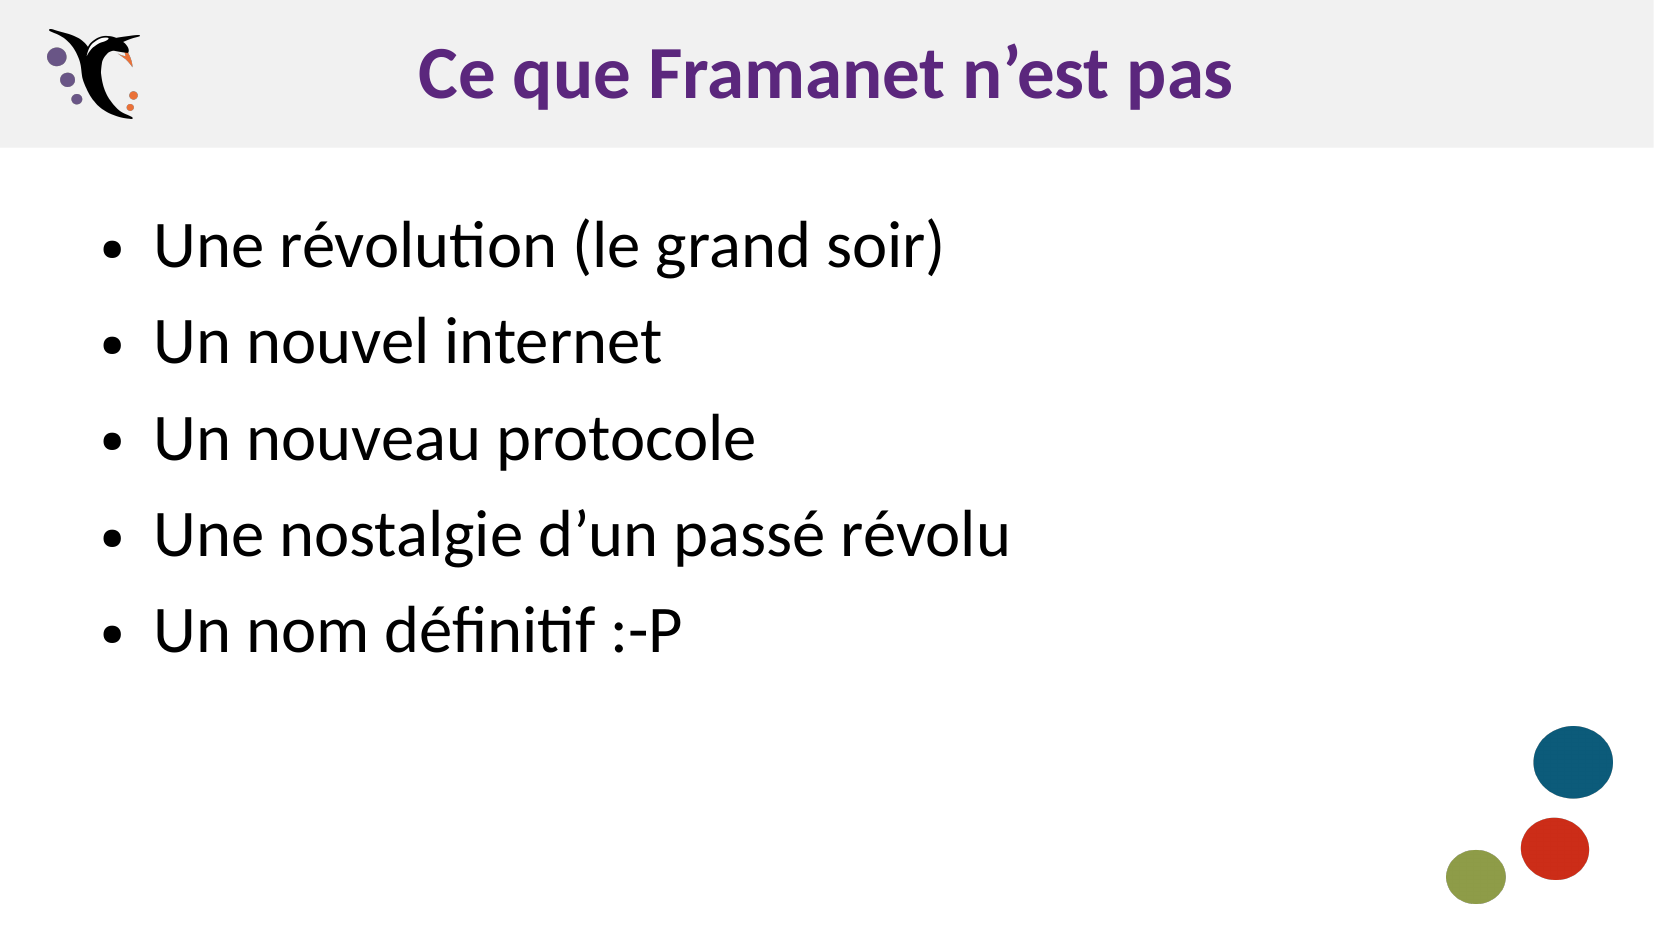

# Ce que Framanet n’est pas
Une révolution (le grand soir)
Un nouvel internet
Un nouveau protocole
Une nostalgie d’un passé révolu
Un nom définitif :-P